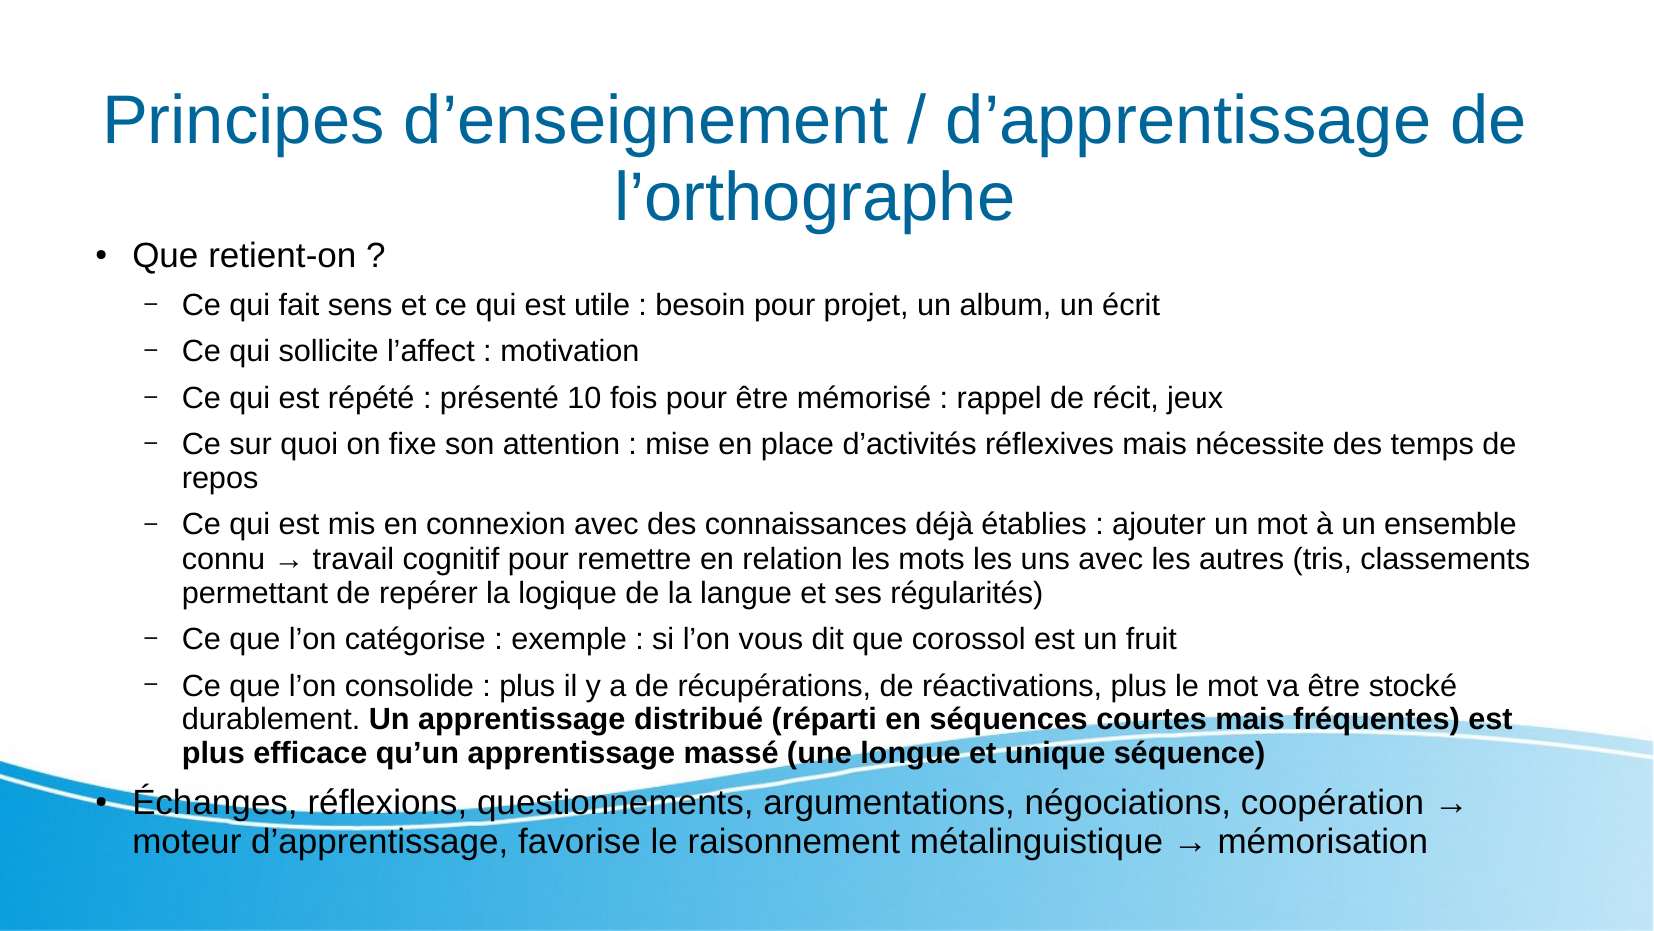

# Principes d’enseignement / d’apprentissage de l’orthographe
Que retient-on ?
Ce qui fait sens et ce qui est utile : besoin pour projet, un album, un écrit
Ce qui sollicite l’affect : motivation
Ce qui est répété : présenté 10 fois pour être mémorisé : rappel de récit, jeux
Ce sur quoi on fixe son attention : mise en place d’activités réflexives mais nécessite des temps de repos
Ce qui est mis en connexion avec des connaissances déjà établies : ajouter un mot à un ensemble connu → travail cognitif pour remettre en relation les mots les uns avec les autres (tris, classements permettant de repérer la logique de la langue et ses régularités)
Ce que l’on catégorise : exemple : si l’on vous dit que corossol est un fruit
Ce que l’on consolide : plus il y a de récupérations, de réactivations, plus le mot va être stocké durablement. Un apprentissage distribué (réparti en séquences courtes mais fréquentes) est plus efficace qu’un apprentissage massé (une longue et unique séquence)
Échanges, réflexions, questionnements, argumentations, négociations, coopération → moteur d’apprentissage, favorise le raisonnement métalinguistique → mémorisation